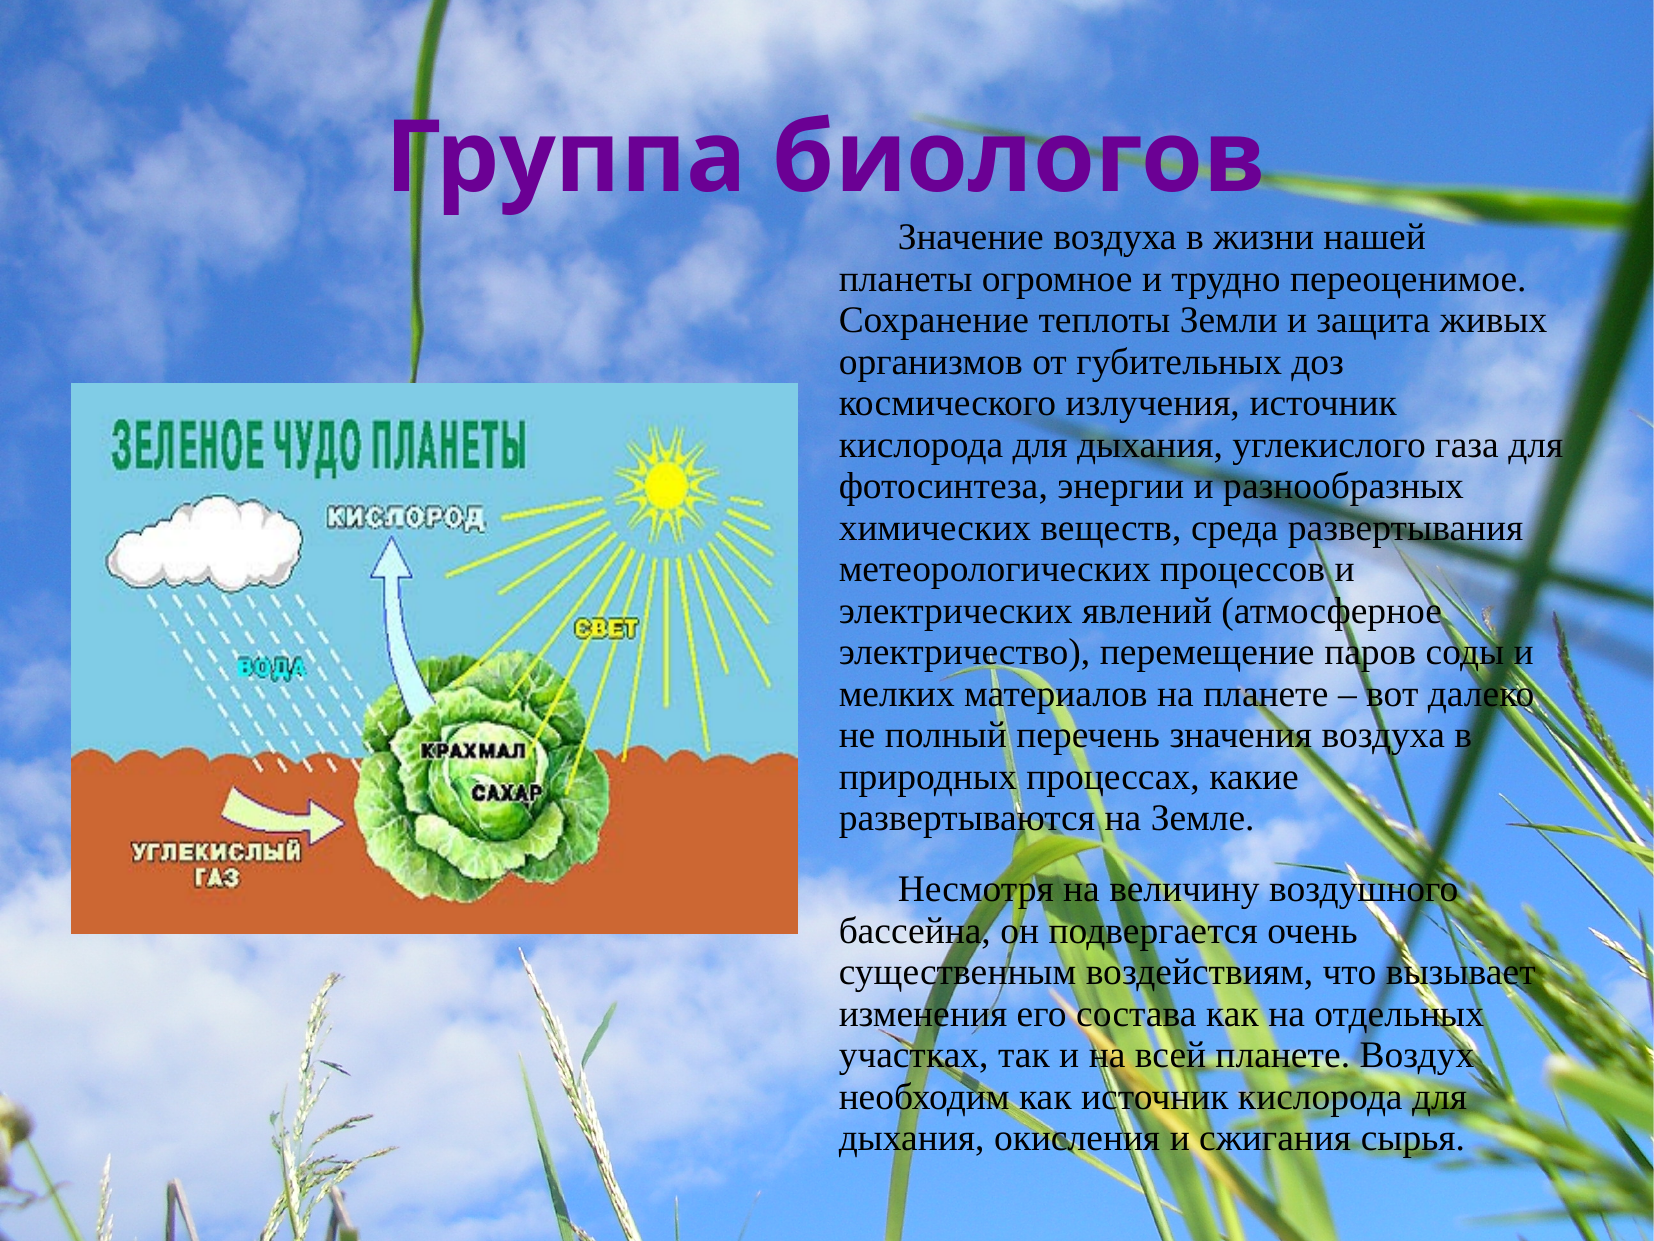

# Группа биологов
Значение воздуха в жизни нашей планеты огромное и трудно переоценимое. Сохранение теплоты Земли и защита живых организмов от губительных доз космического излучения, источник кислорода для дыхания, углекислого газа для фотосинтеза, энергии и разнообразных химических веществ, среда развертывания метеорологических процессов и электрических явлений (атмосферное электричество), перемещение паров соды и мелких материалов на планете – вот далеко не полный перечень значения воздуха в природных процессах, какие развертываются на Земле.
Несмотря на величину воздушного бассейна, он подвергается очень существенным воздействиям, что вызывает изменения его состава как на отдельных участках, так и на всей планете. Воздух необходим как источник кислорода для дыхания, окисления и сжигания сырья.